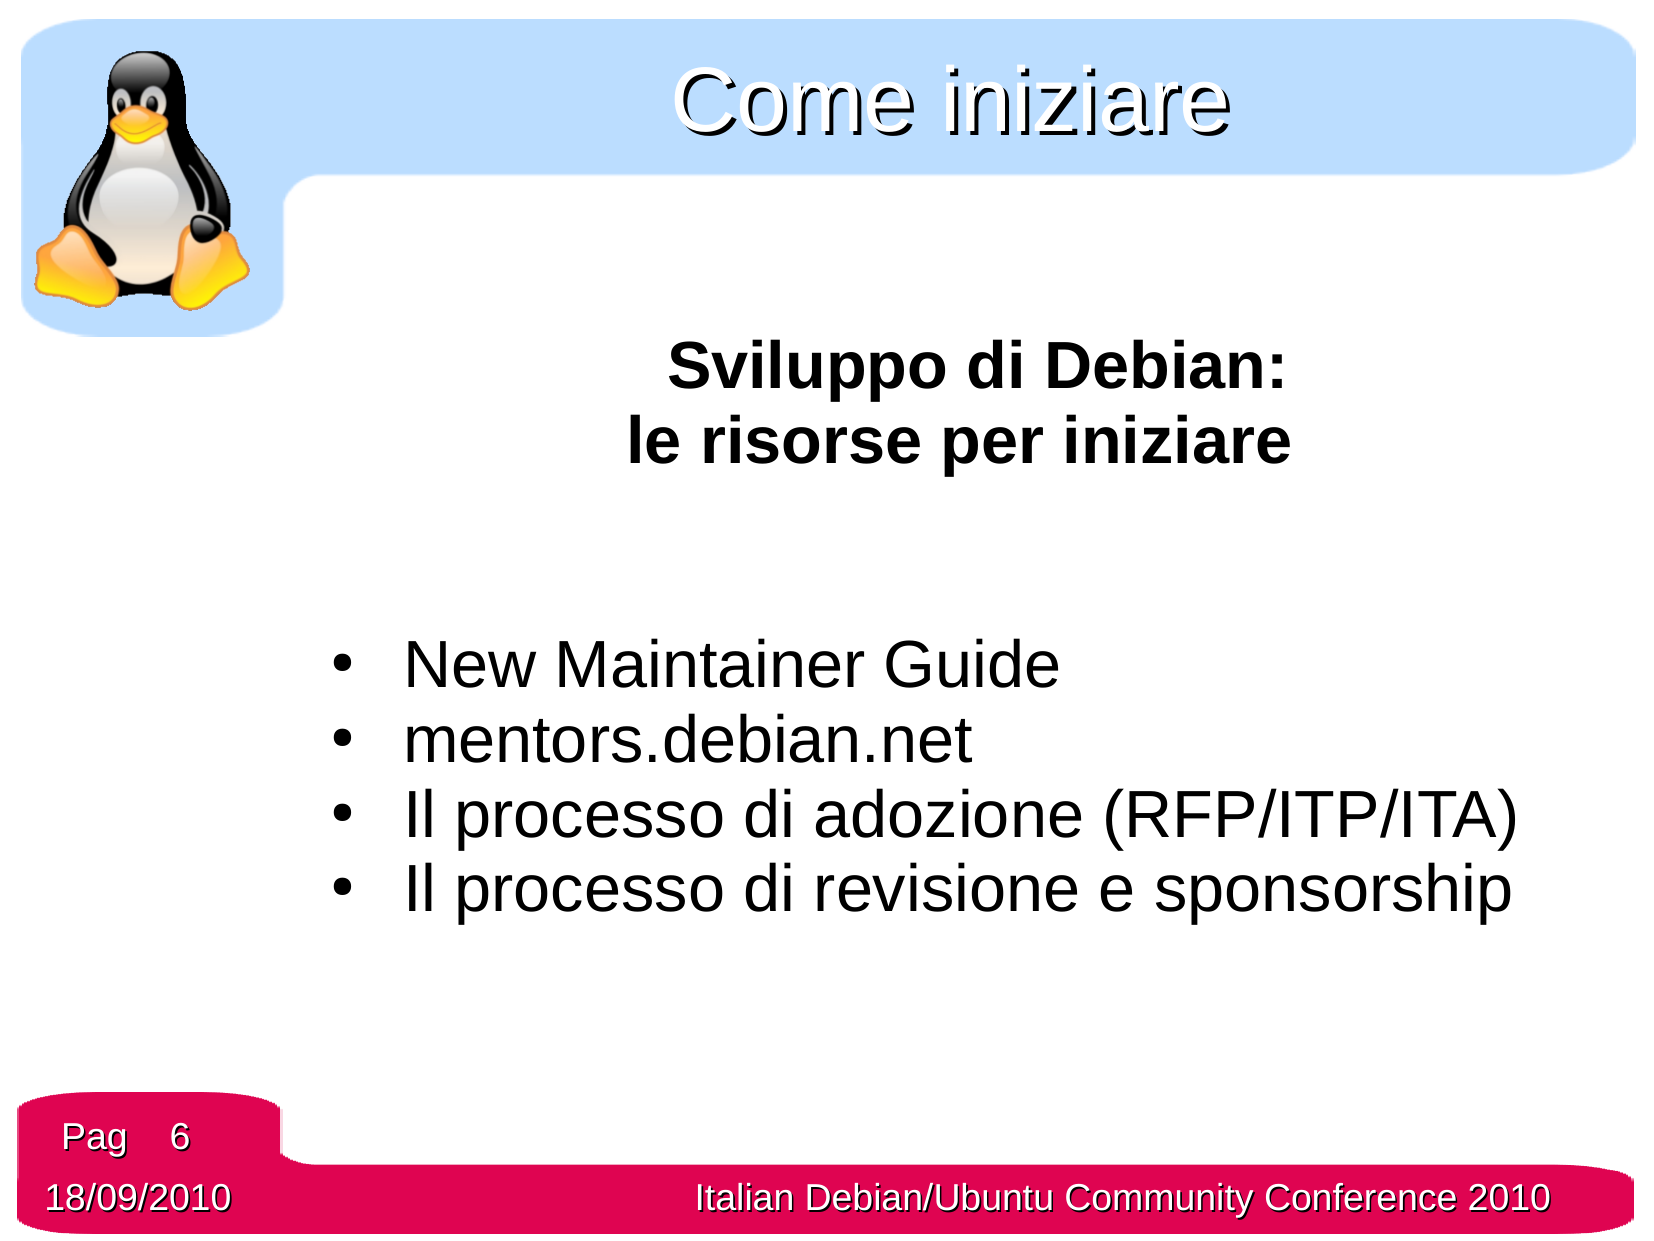

# Come iniziare
 Sviluppo di Debian:
le risorse per iniziare
 New Maintainer Guide
 mentors.debian.net
 Il processo di adozione (RFP/ITP/ITA)
 Il processo di revisione e sponsorship
Pag
Italian Debian/Ubuntu Community Conference 2010
18/09/2010